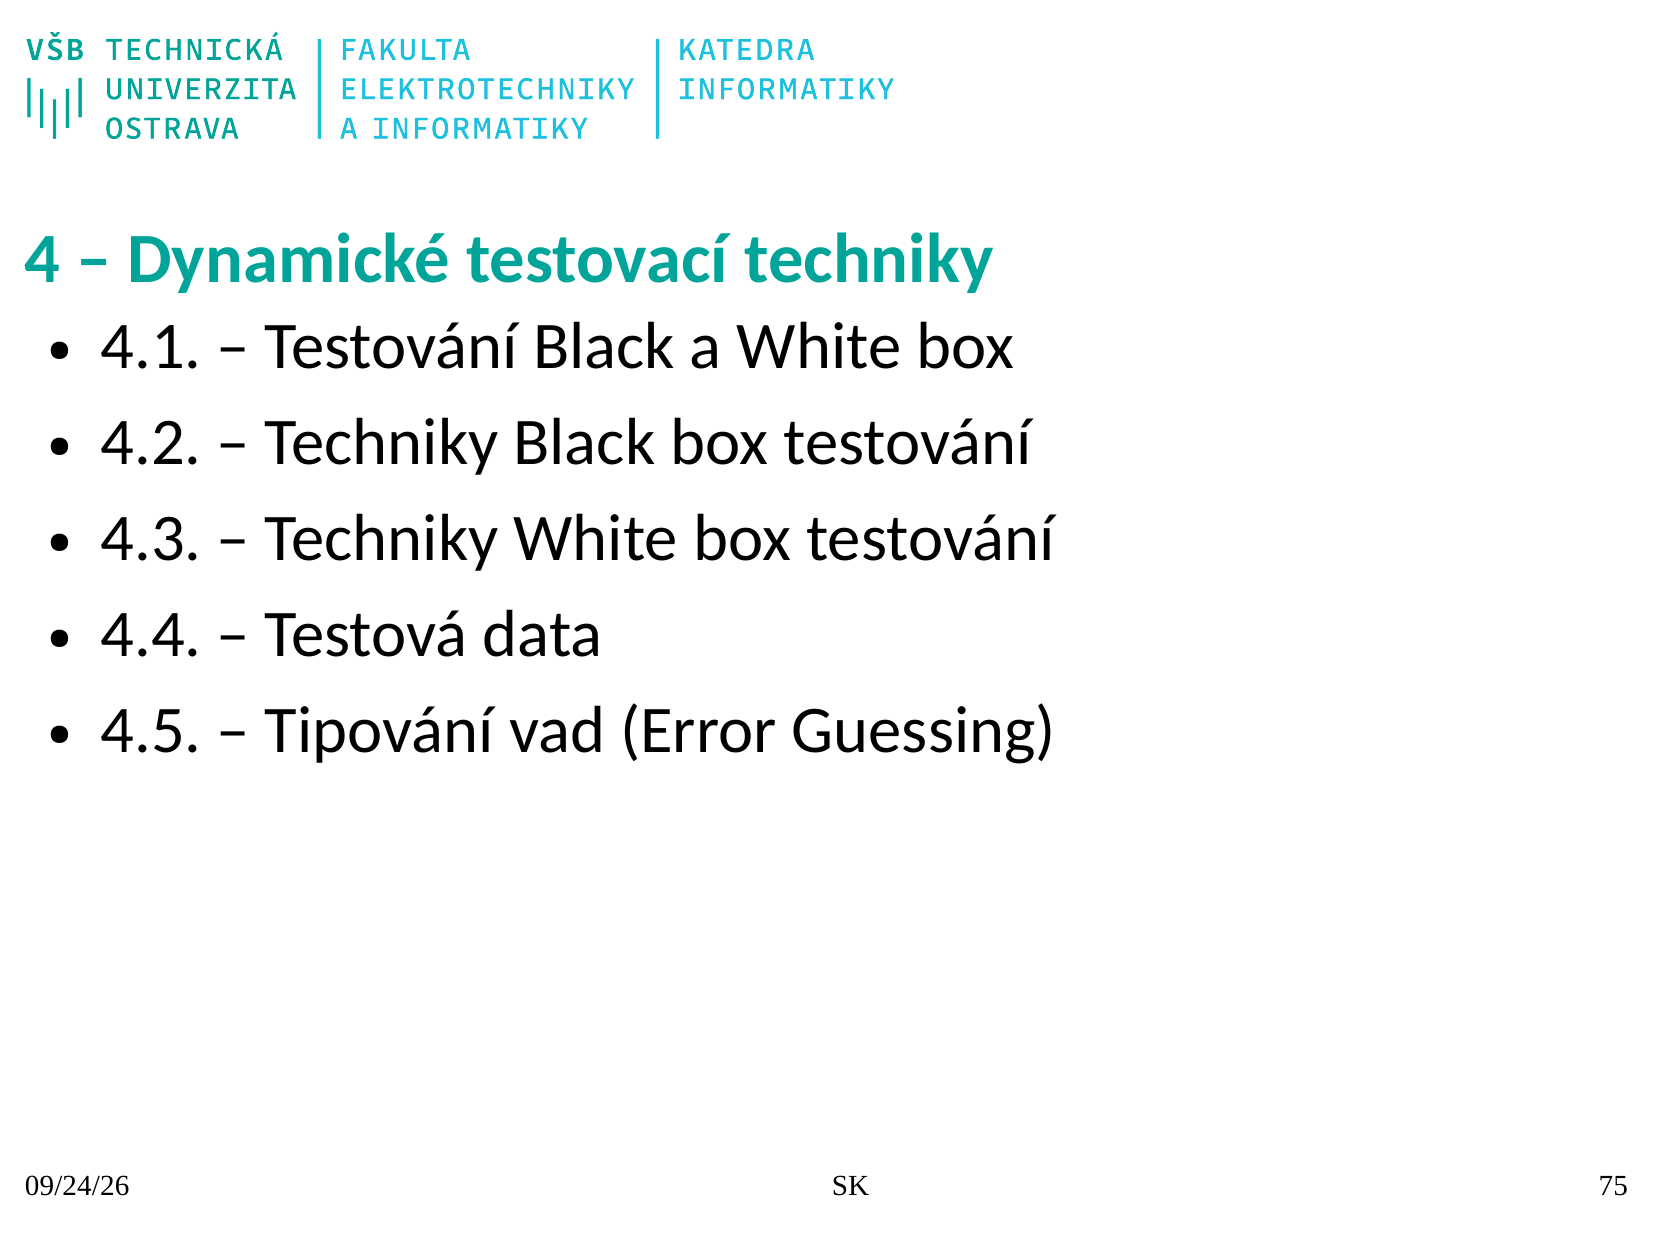

# 4 – Dynamické testovací techniky
4.1. – Testování Black a White box
4.2. – Techniky Black box testování
4.3. – Techniky White box testování
4.4. – Testová data
4.5. – Tipování vad (Error Guessing)
SK
75